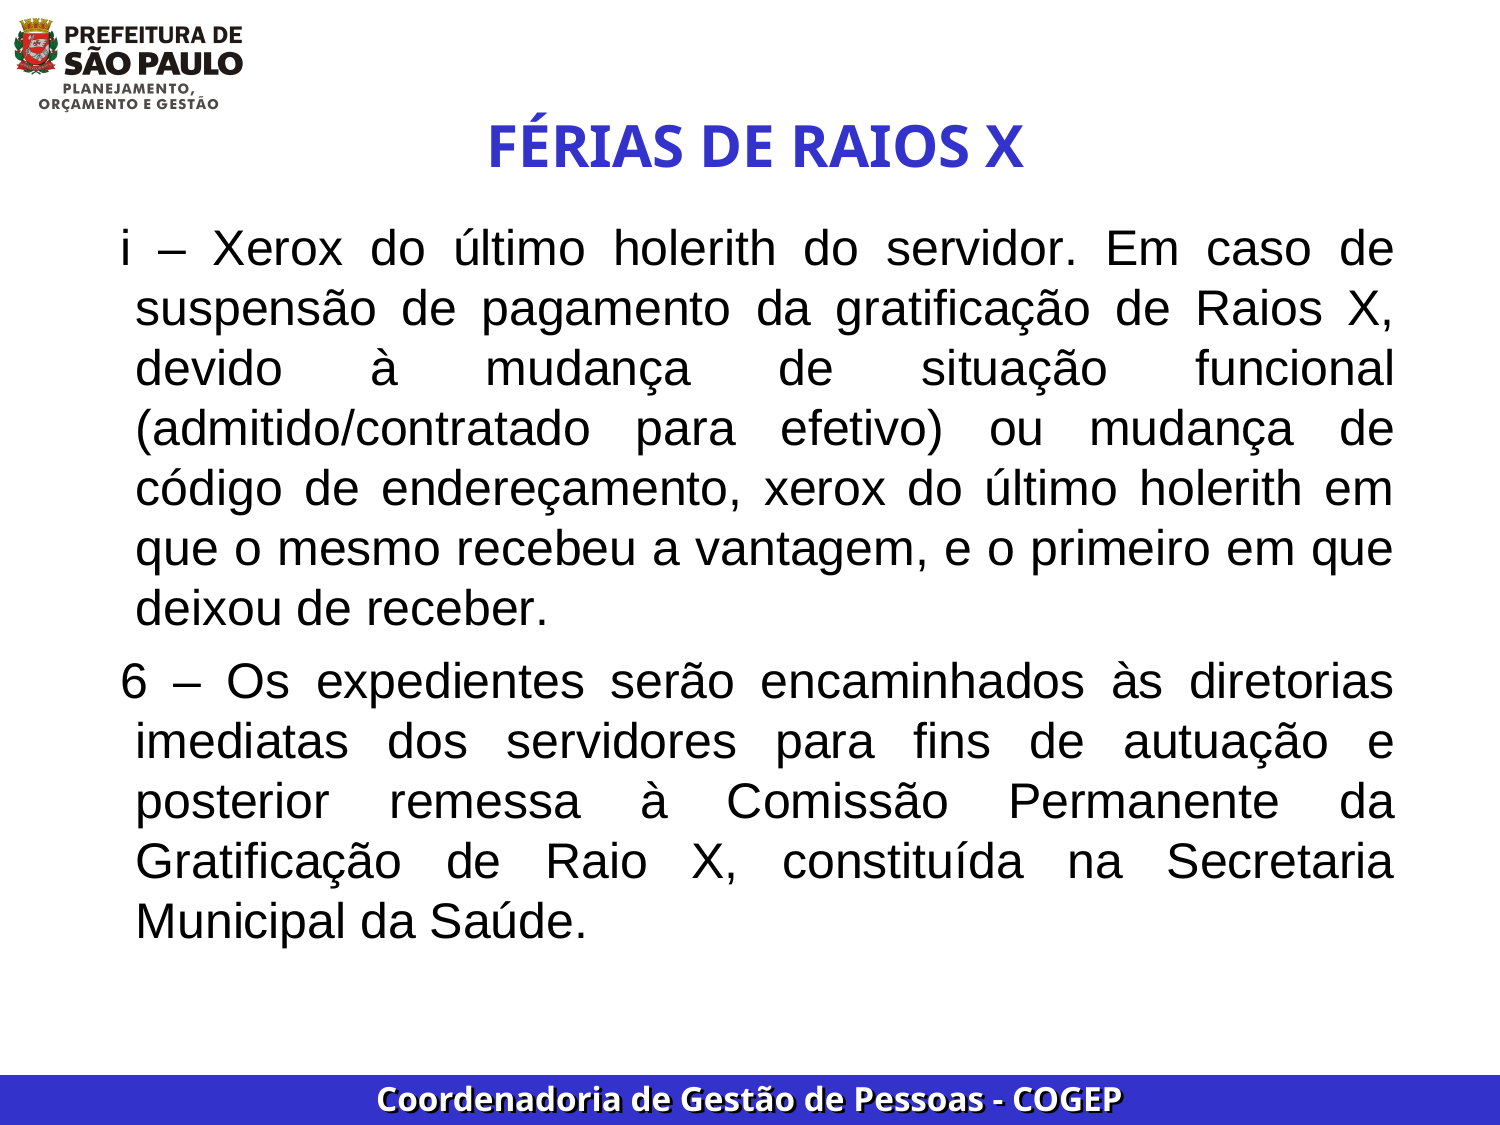

# FÉRIAS DE RAIOS X
i – Xerox do último holerith do servidor. Em caso de suspensão de pagamento da gratificação de Raios X, devido à mudança de situação funcional (admitido/contratado para efetivo) ou mudança de código de endereçamento, xerox do último holerith em que o mesmo recebeu a vantagem, e o primeiro em que deixou de receber.
6 – Os expedientes serão encaminhados às diretorias imediatas dos servidores para fins de autuação e posterior remessa à Comissão Permanente da Gratificação de Raio X, constituída na Secretaria Municipal da Saúde.